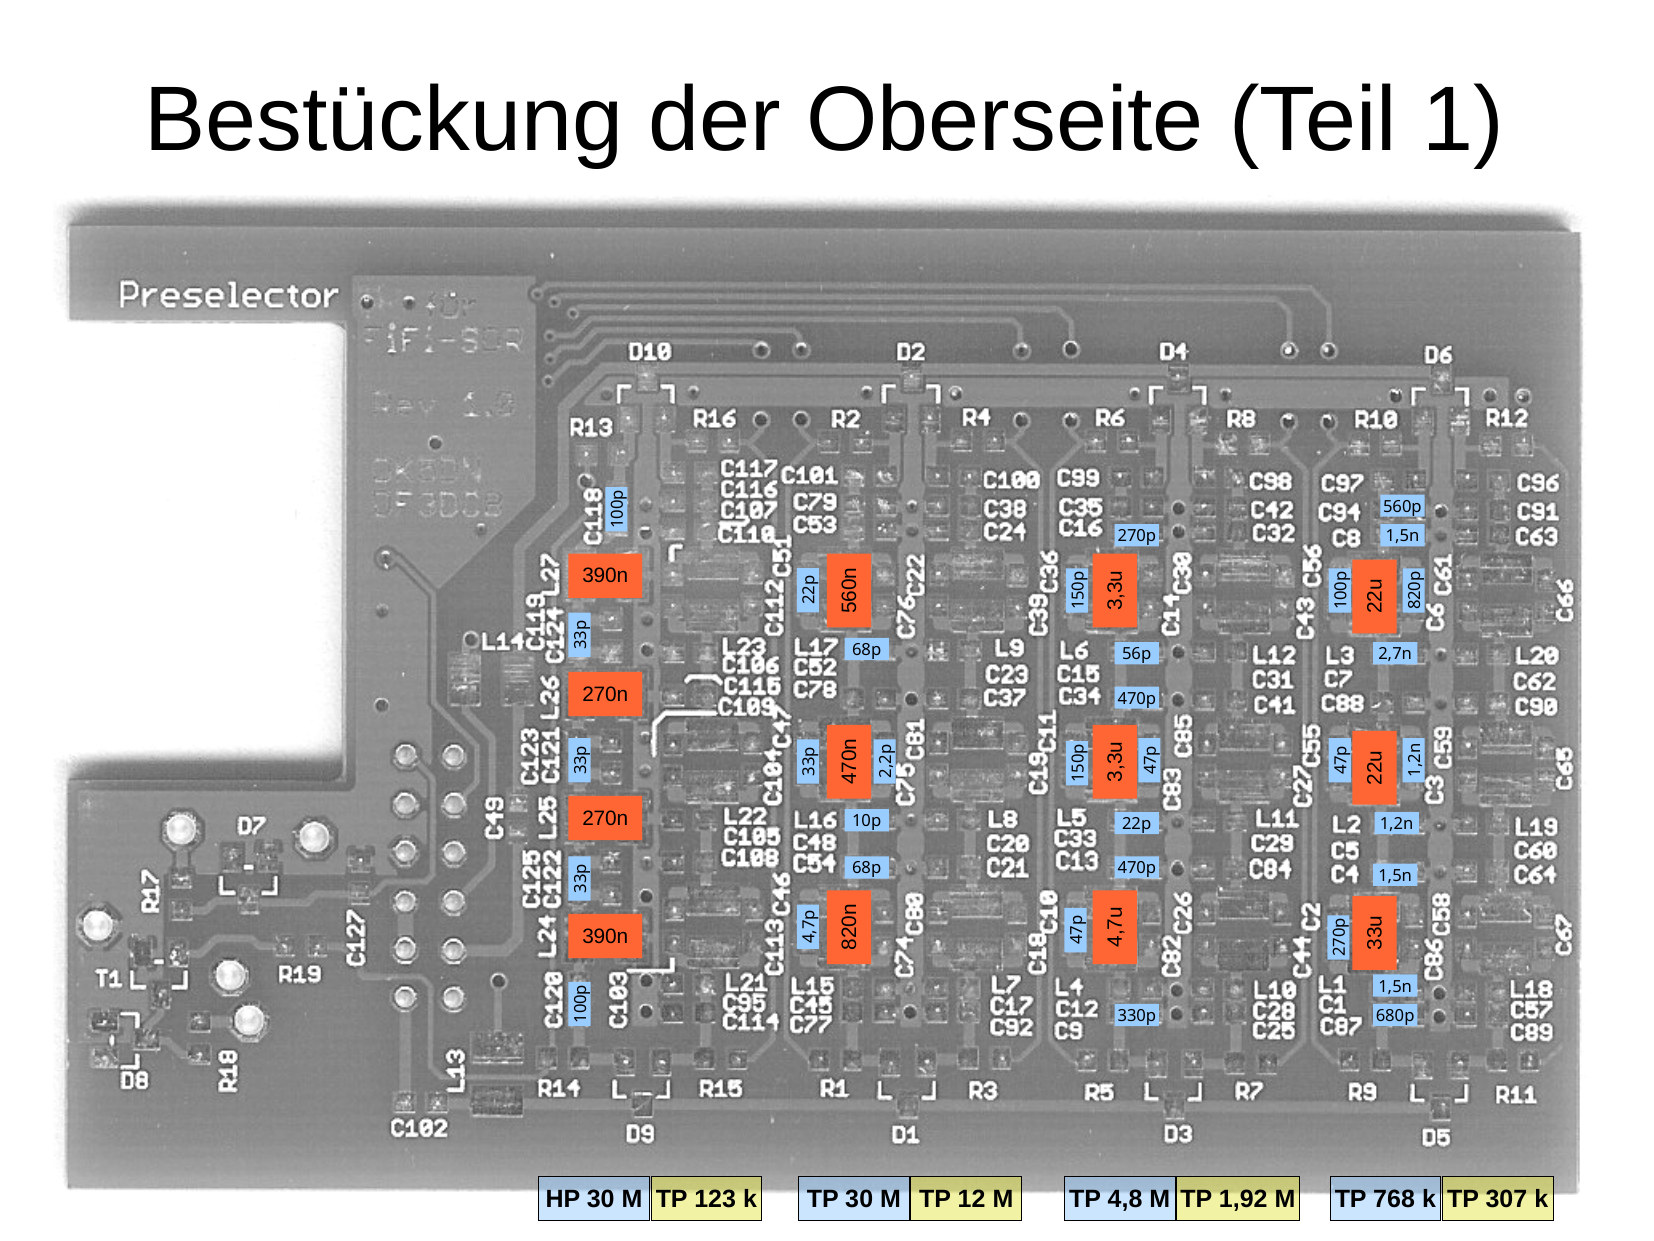

# Bestückung der Oberseite (Teil 1)
560p
100p
270p
1,5n
390n
560n
3,3u
22u
22p
150p
100p
820p
33p
68p
56p
2,7n
270n
470p
470n
3,3u
22u
33p
47p
47p
1,2n
33p
2,2p
150p
270n
10p
22p
1,2n
470p
68p
1,5n
33p
820n
4,7u
33u
390n
4,7p
47p
270p
1,5n
100p
330p
680p
HP 30 M
TP 30 M
TP 4,8 M
TP 768 k
TP 123 k
TP 12 M
TP 1,92 M
TP 307 k